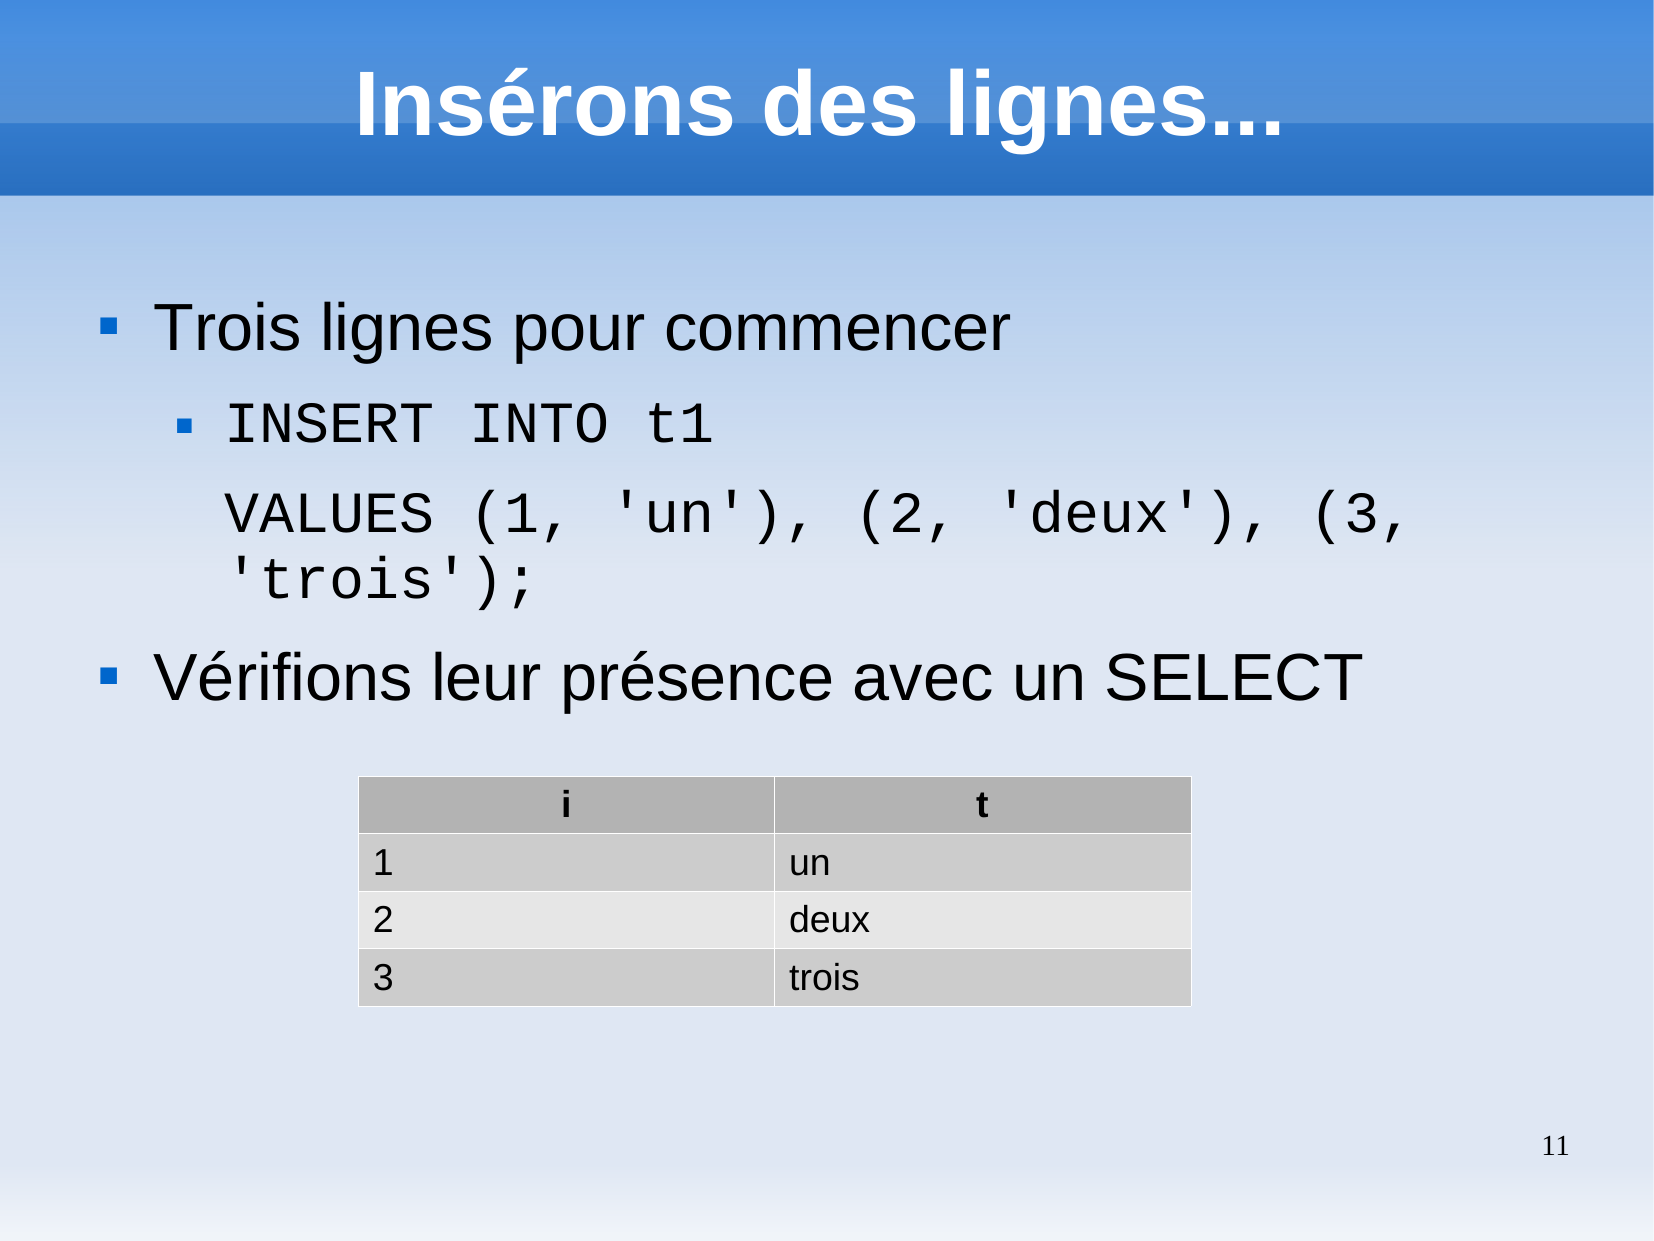

# Insérons des lignes...
Trois lignes pour commencer
INSERT INTO t1
VALUES (1, 'un'), (2, 'deux'), (3, 'trois');
Vérifions leur présence avec un SELECT
| i | t |
| --- | --- |
| 1 | un |
| 2 | deux |
| 3 | trois |
11